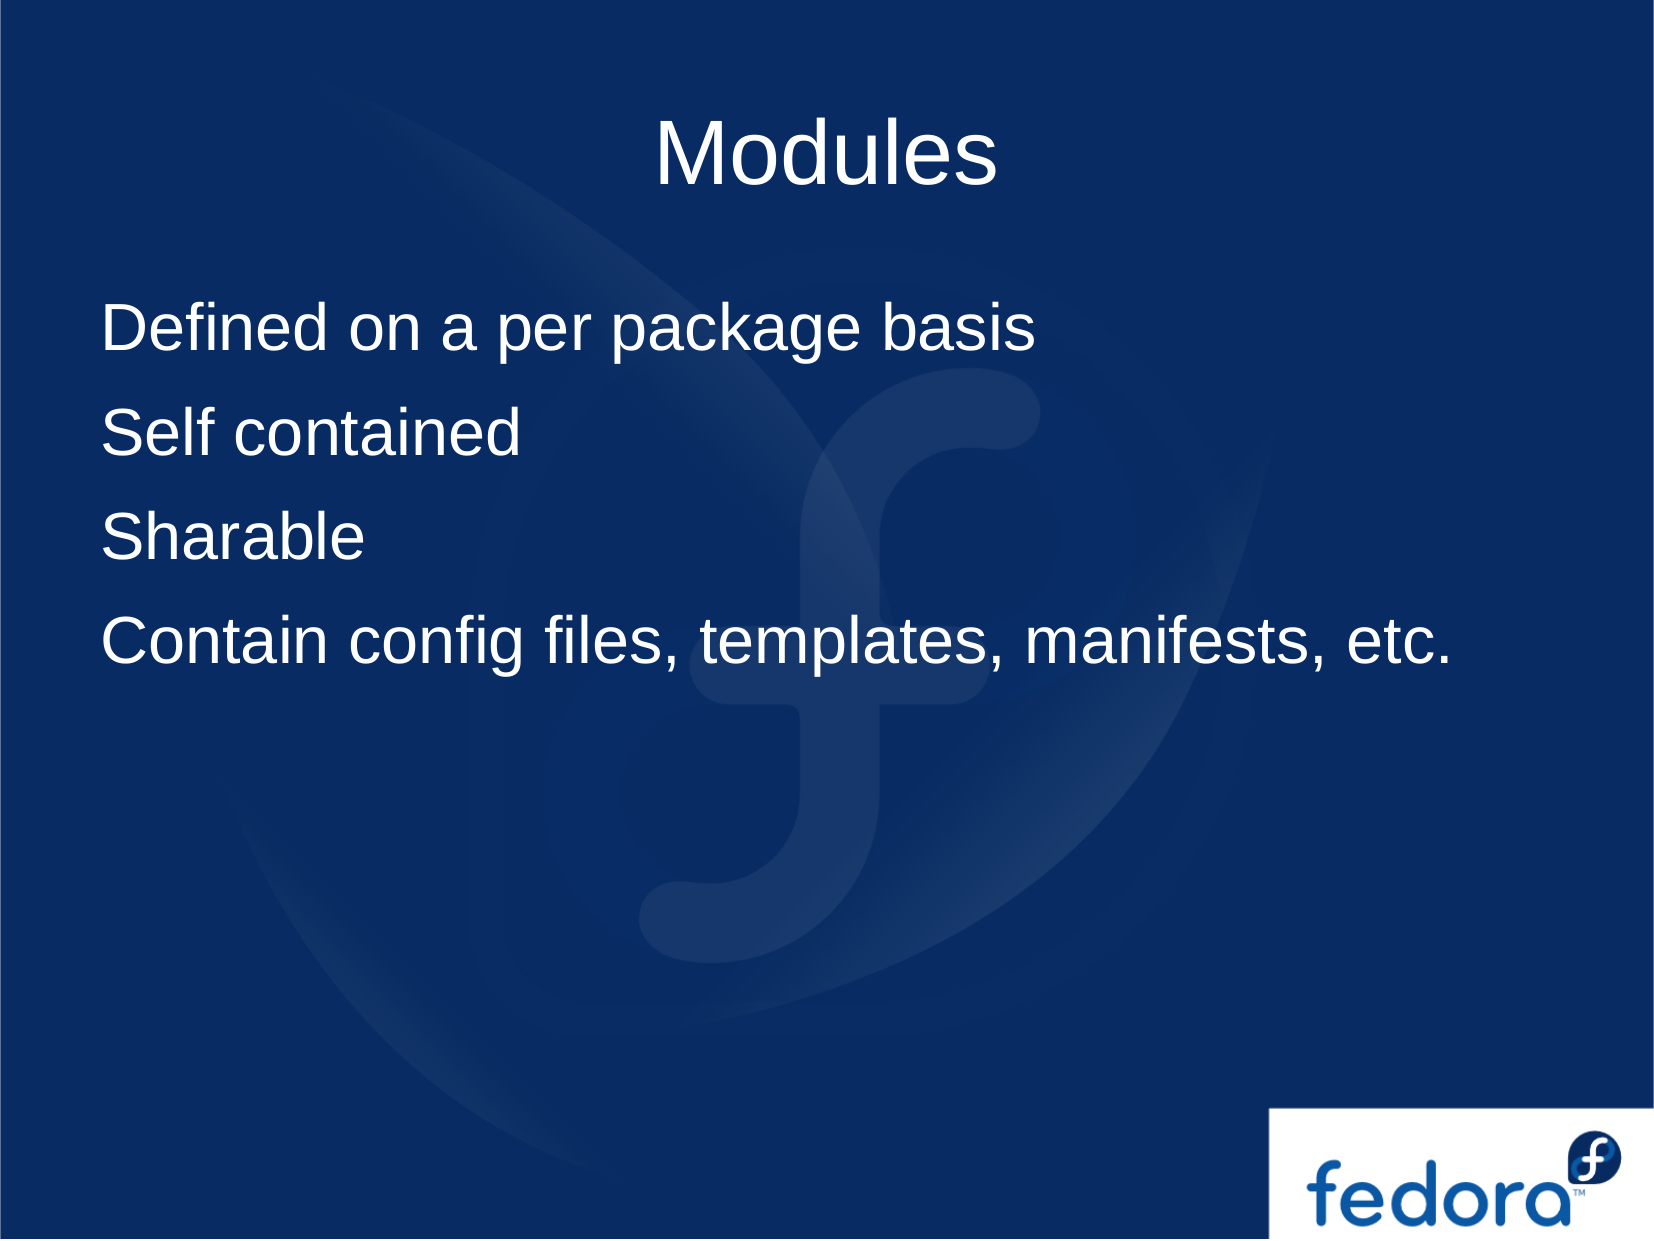

# Modules
Defined on a per package basis
Self contained
Sharable
Contain config files, templates, manifests, etc.